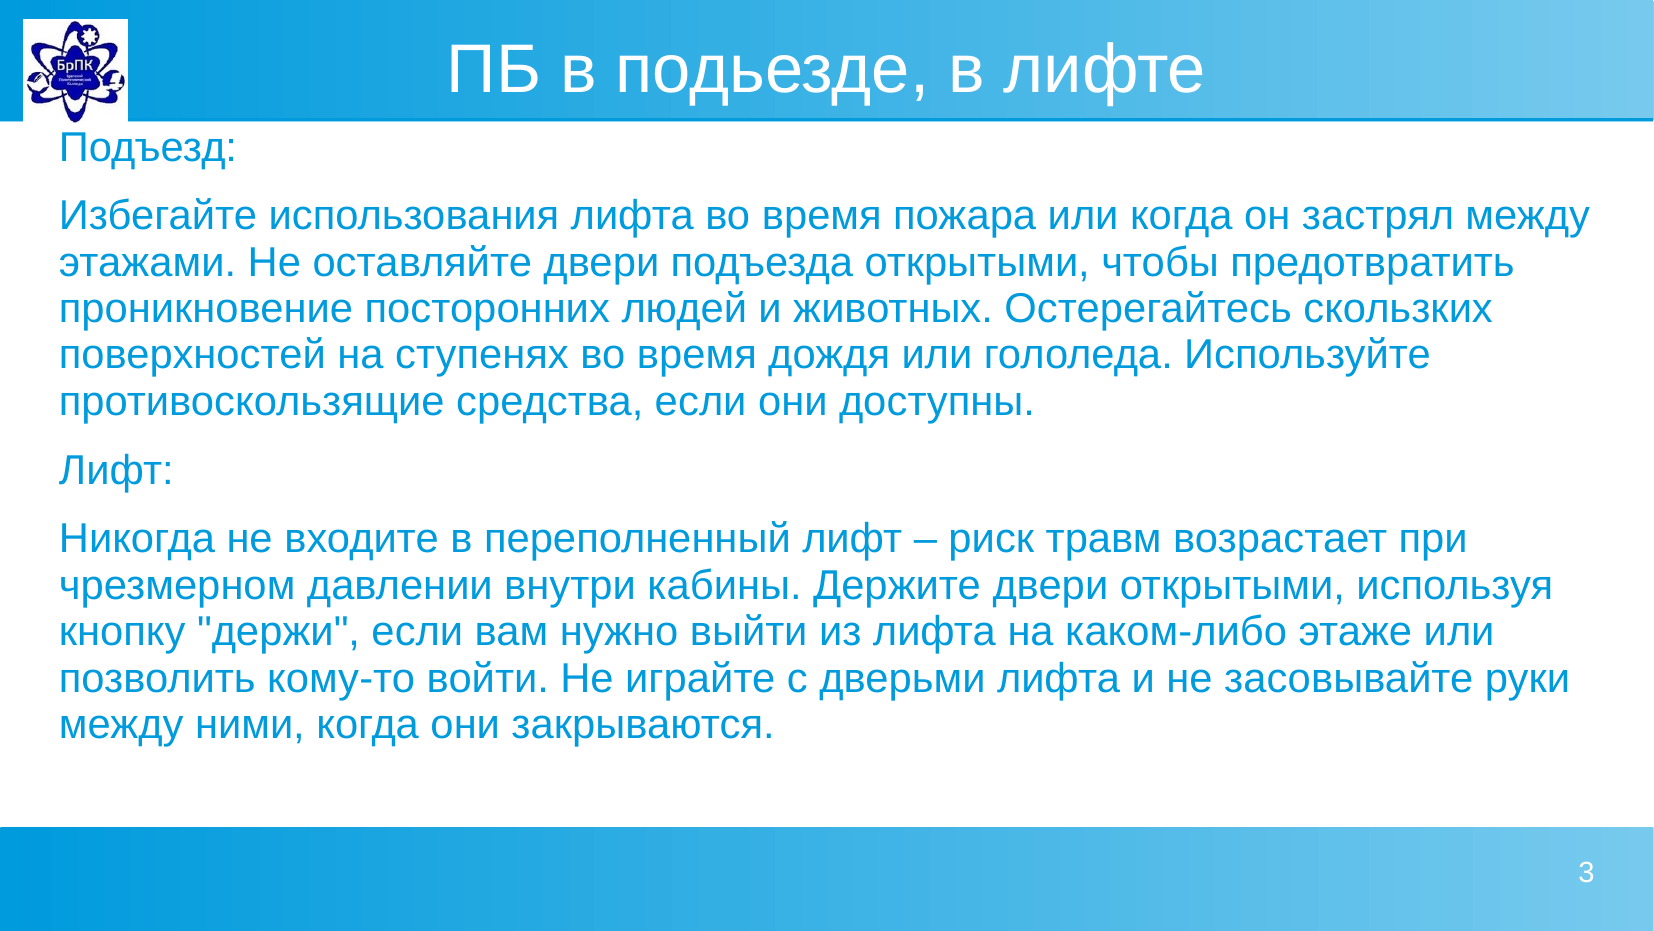

# ПБ в подьезде, в лифте
Подъезд:
Избегайте использования лифта во время пожара или когда он застрял между этажами. Не оставляйте двери подъезда открытыми, чтобы предотвратить проникновение посторонних людей и животных. Остерегайтесь скользких поверхностей на ступенях во время дождя или гололеда. Используйте противоскользящие средства, если они доступны.
Лифт:
Никогда не входите в переполненный лифт – риск травм возрастает при чрезмерном давлении внутри кабины. Держите двери открытыми, используя кнопку "держи", если вам нужно выйти из лифта на каком-либо этаже или позволить кому-то войти. Не играйте с дверьми лифта и не засовывайте руки между ними, когда они закрываются.
3